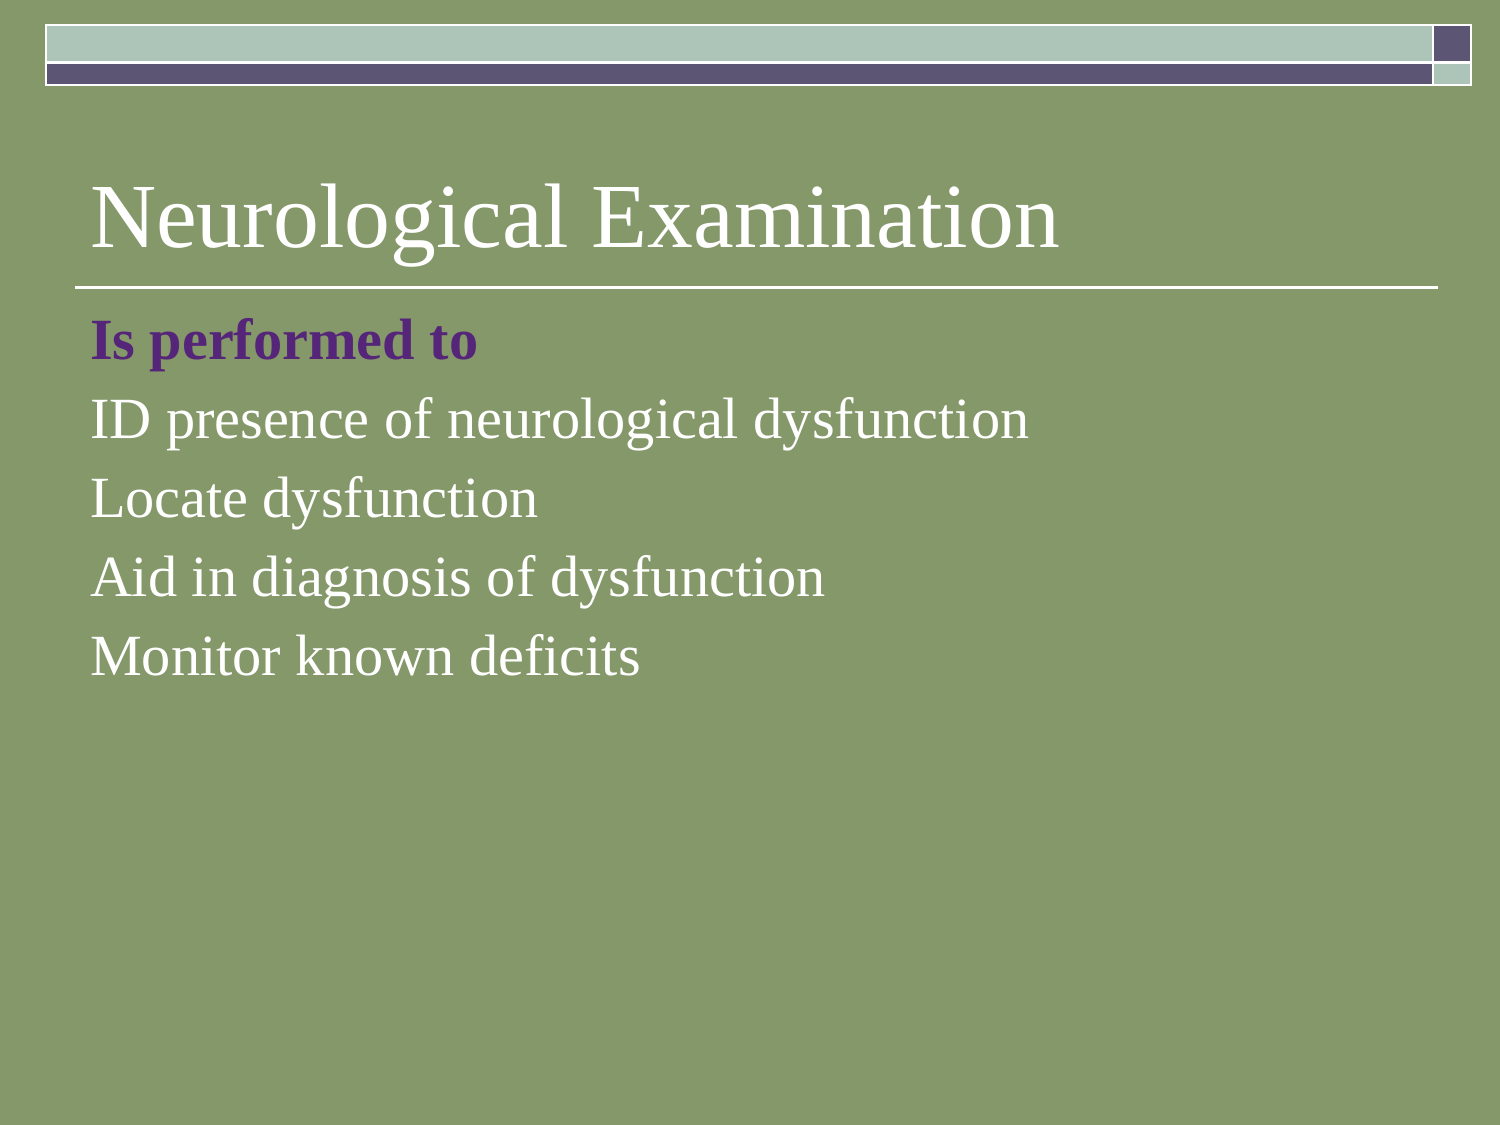

# Neurological Examination
Is performed to
ID presence of neurological dysfunction
Locate dysfunction
Aid in diagnosis of dysfunction
Monitor known deficits